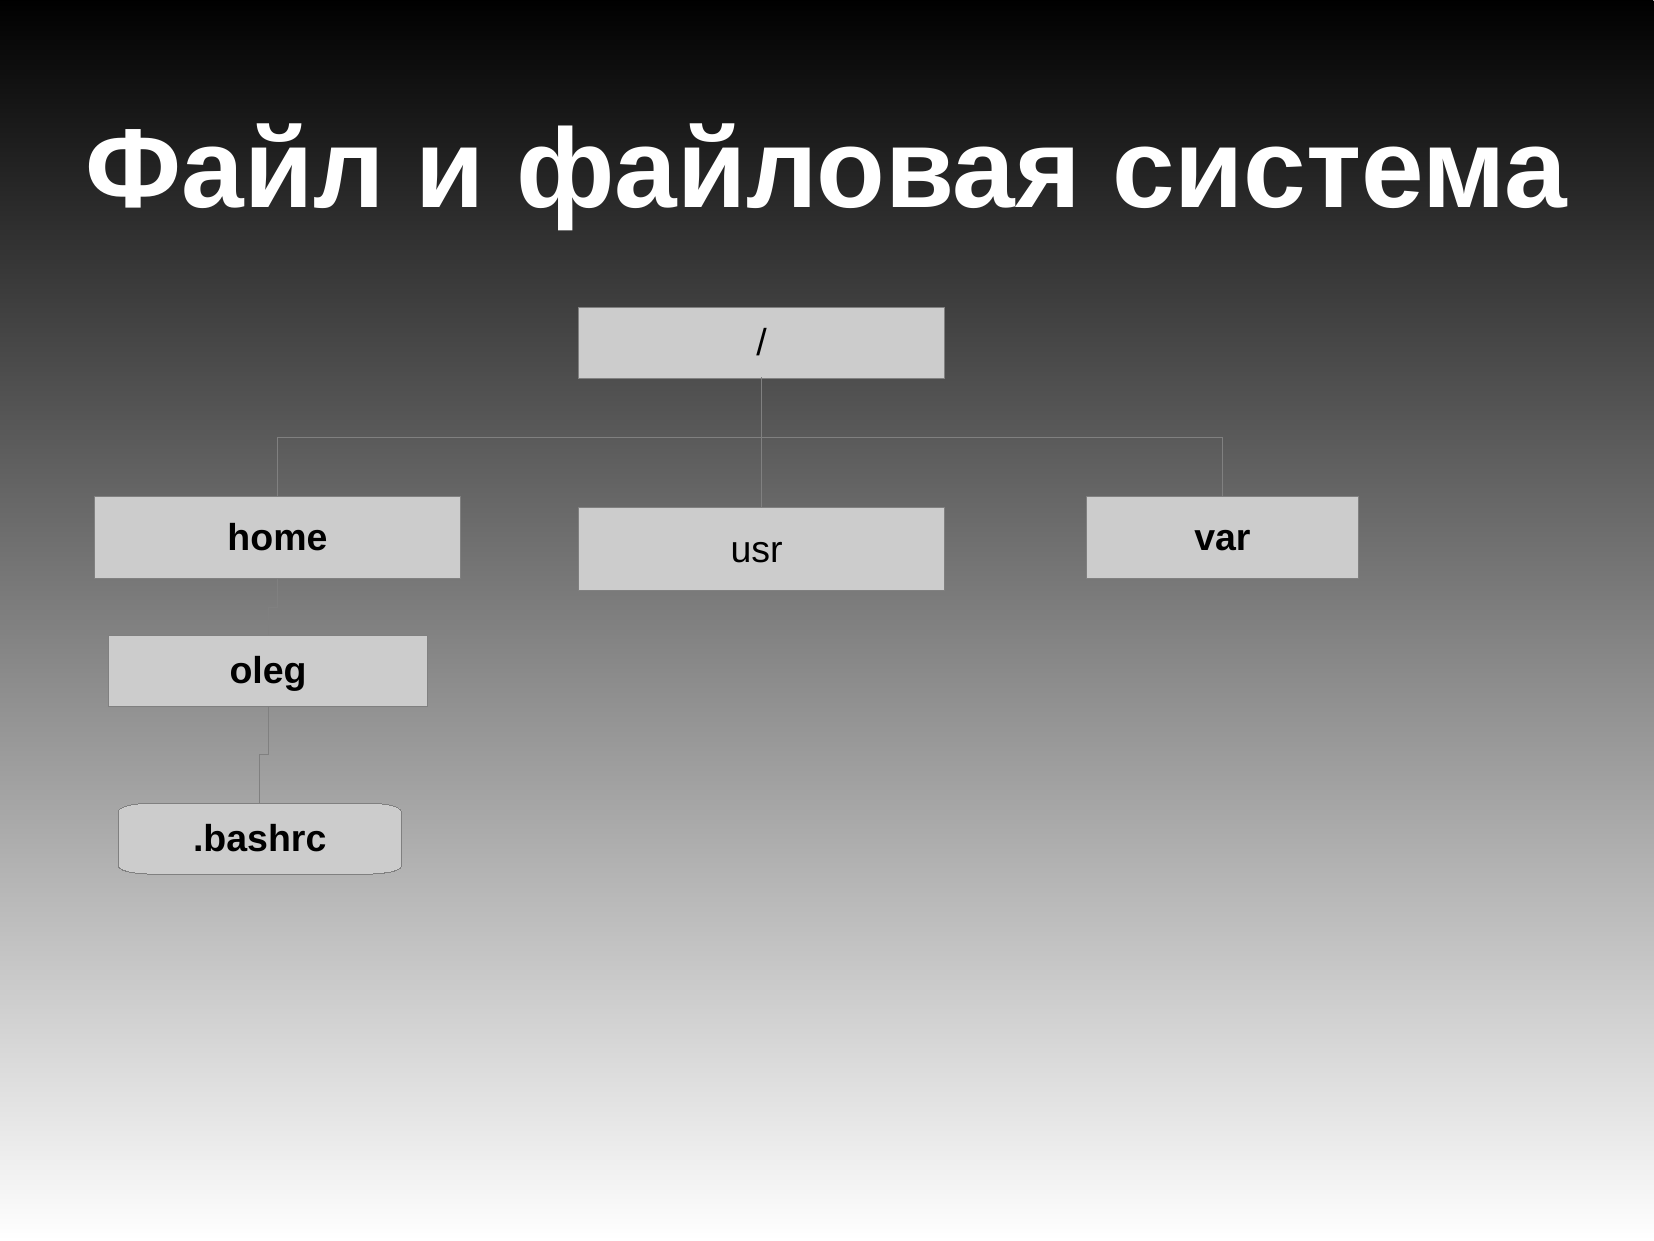

# Файл и файловая система
/
home
var
usr
oleg
.bashrc